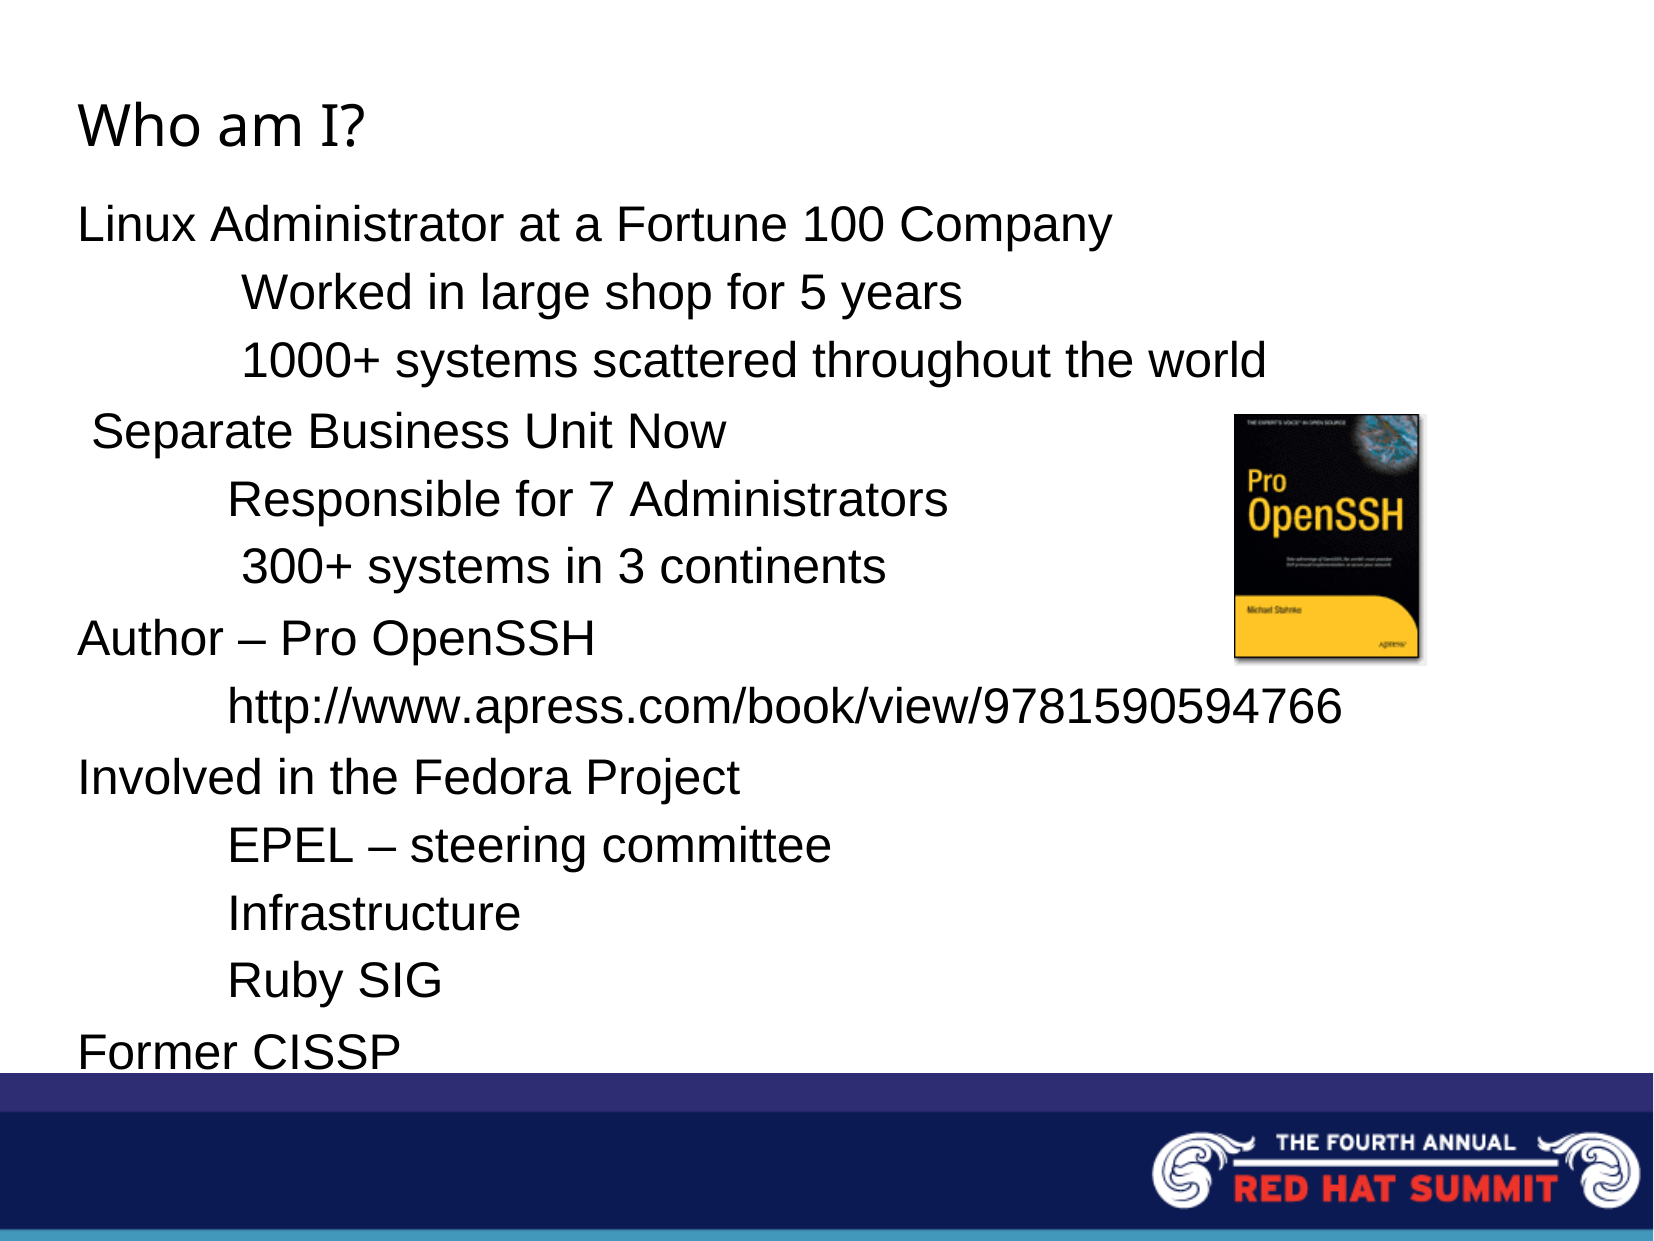

# Who am I?
Linux Administrator at a Fortune 100 Company
 Worked in large shop for 5 years
 1000+ systems scattered throughout the world
 Separate Business Unit Now
Responsible for 7 Administrators
 300+ systems in 3 continents
Author – Pro OpenSSH
http://www.apress.com/book/view/9781590594766
Involved in the Fedora Project
EPEL – steering committee
Infrastructure
Ruby SIG
Former CISSP